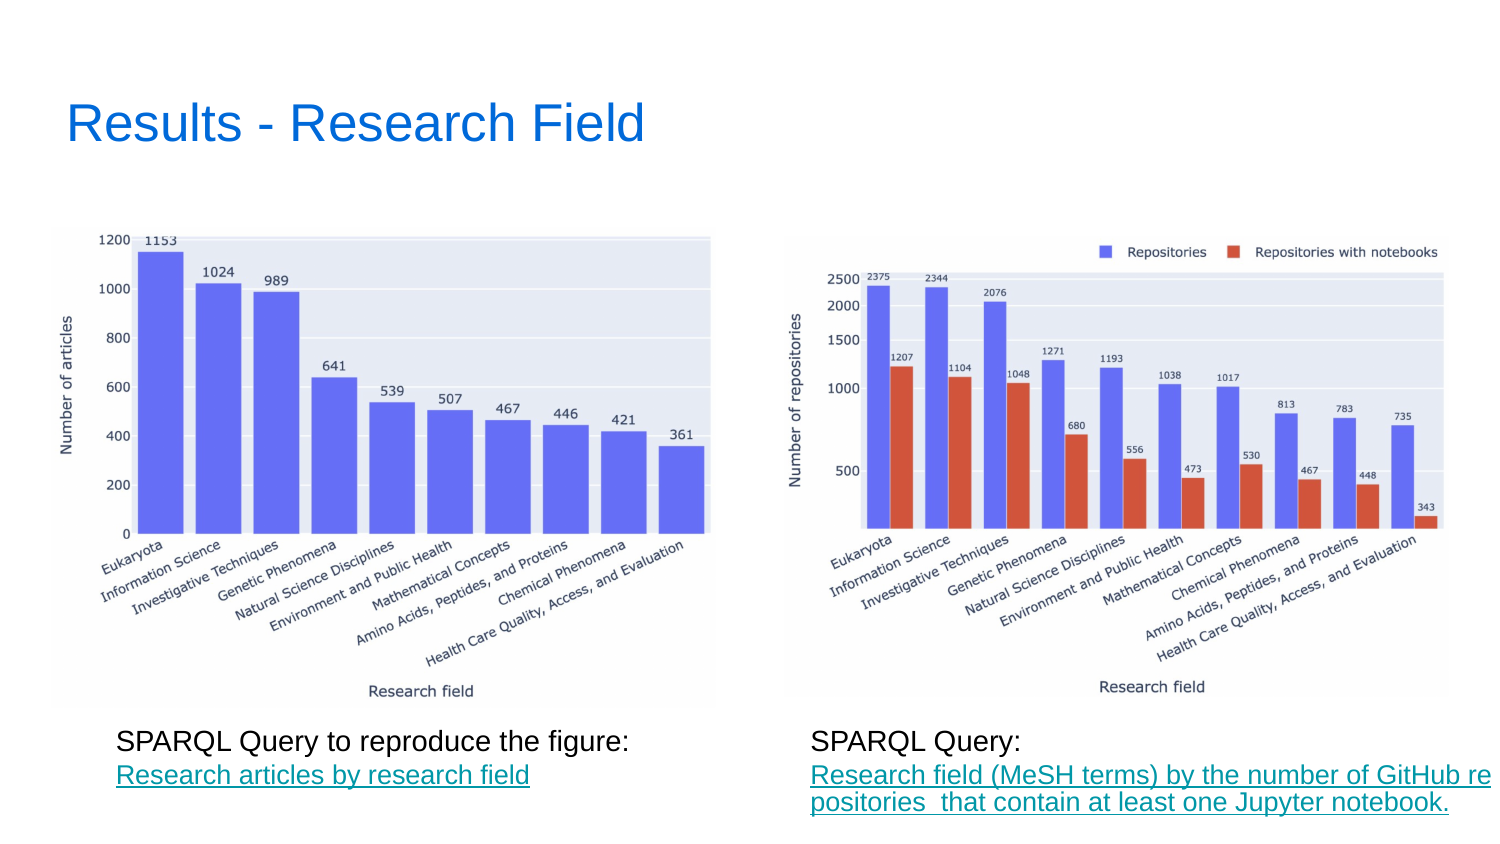

# Results - Research Field
SPARQL Query to reproduce the figure:
Research articles by research field
SPARQL Query: Research field (MeSH terms) by the number of GitHub repositories that contain at least one Jupyter notebook.